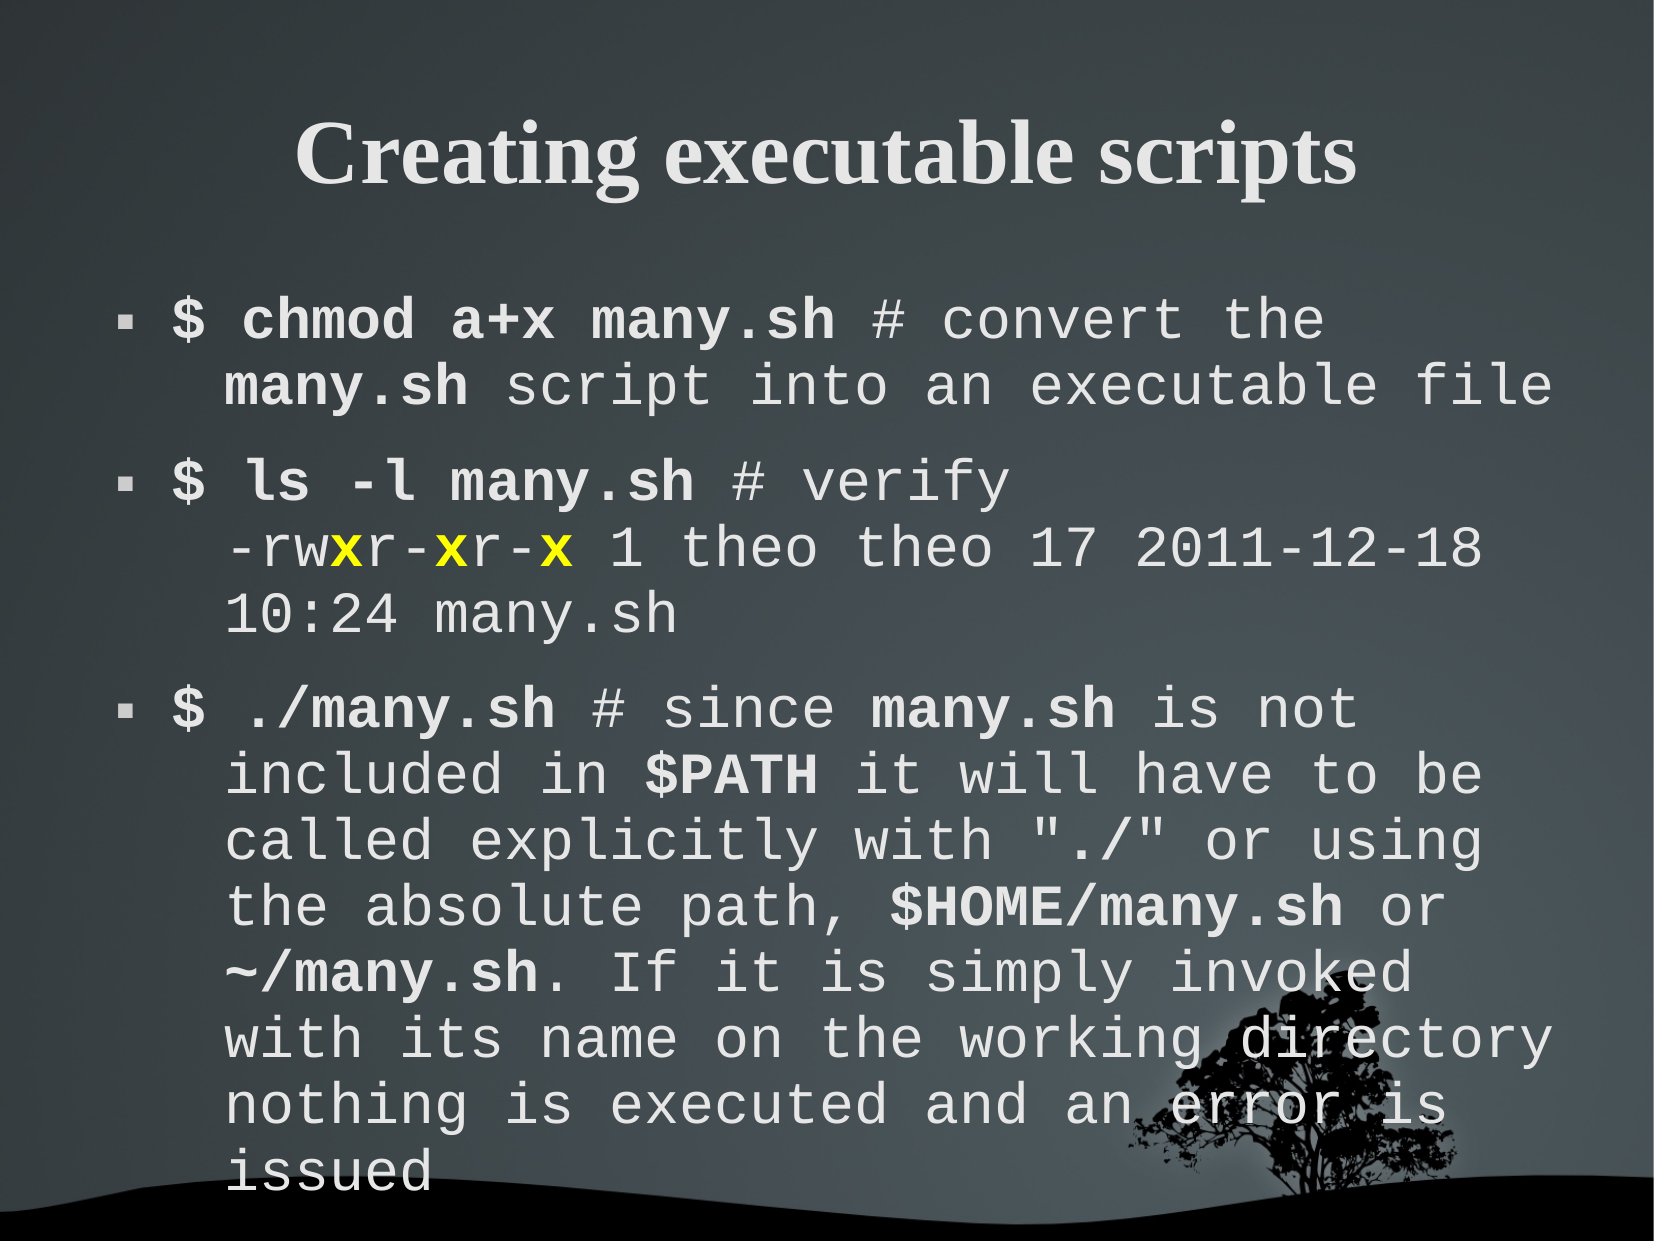

# Creating executable scripts
$ chmod a+x many.sh # convert the many.sh script into an executable file
$ ls -l many.sh # verify
-rwxr-xr-x 1 theo theo 17 2011-12-18 10:24 many.sh
$ ./many.sh # since many.sh is not included in $PATH it will have to be called explicitly with "./" or using the absolute path, $ΗΟΜΕ/many.sh or ~/many.sh. If it is simply invoked with its name on the working directory nothing is executed and an error is issued
Note: applying SUID or SGID in scripts has no effect. This is a security measure